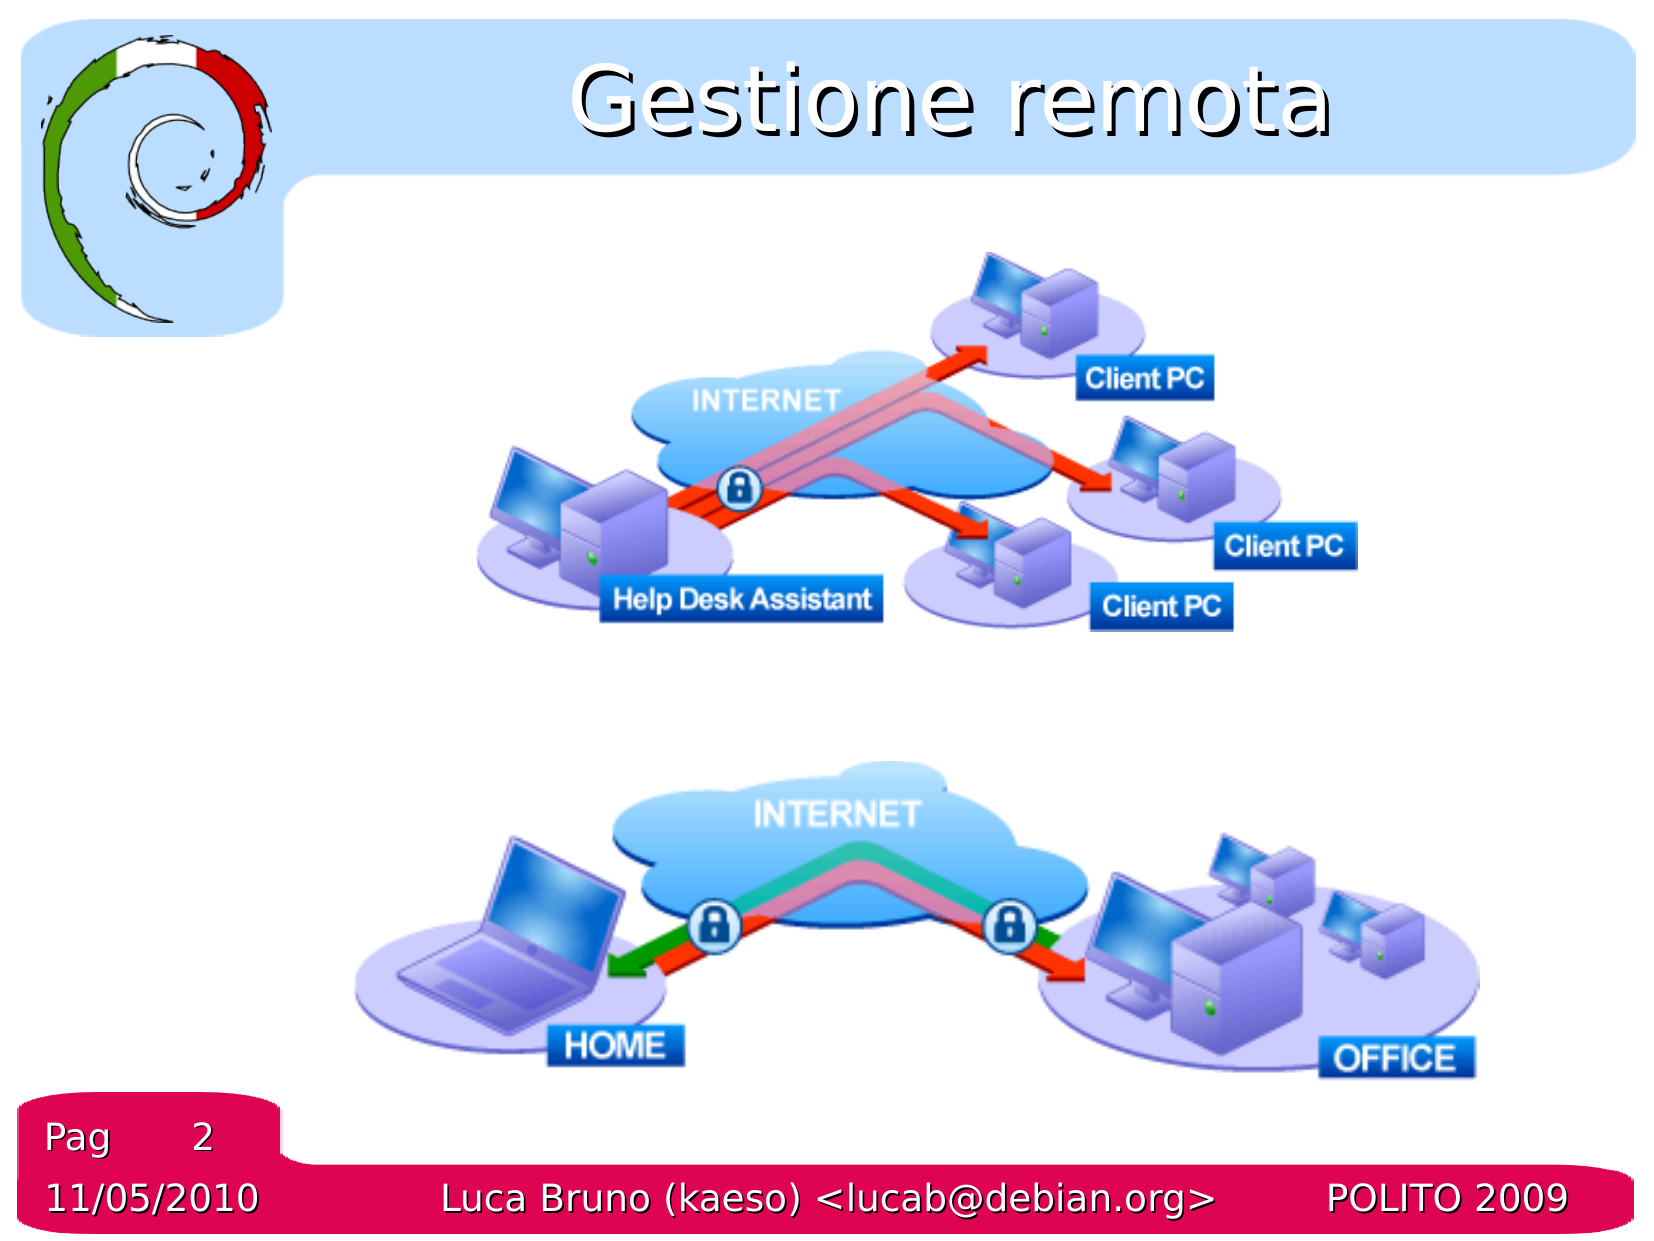

# Gestione remota
Pag
Luca Bruno (kaeso) <lucab@debian.org> 		POLITO 2009
11/05/2010